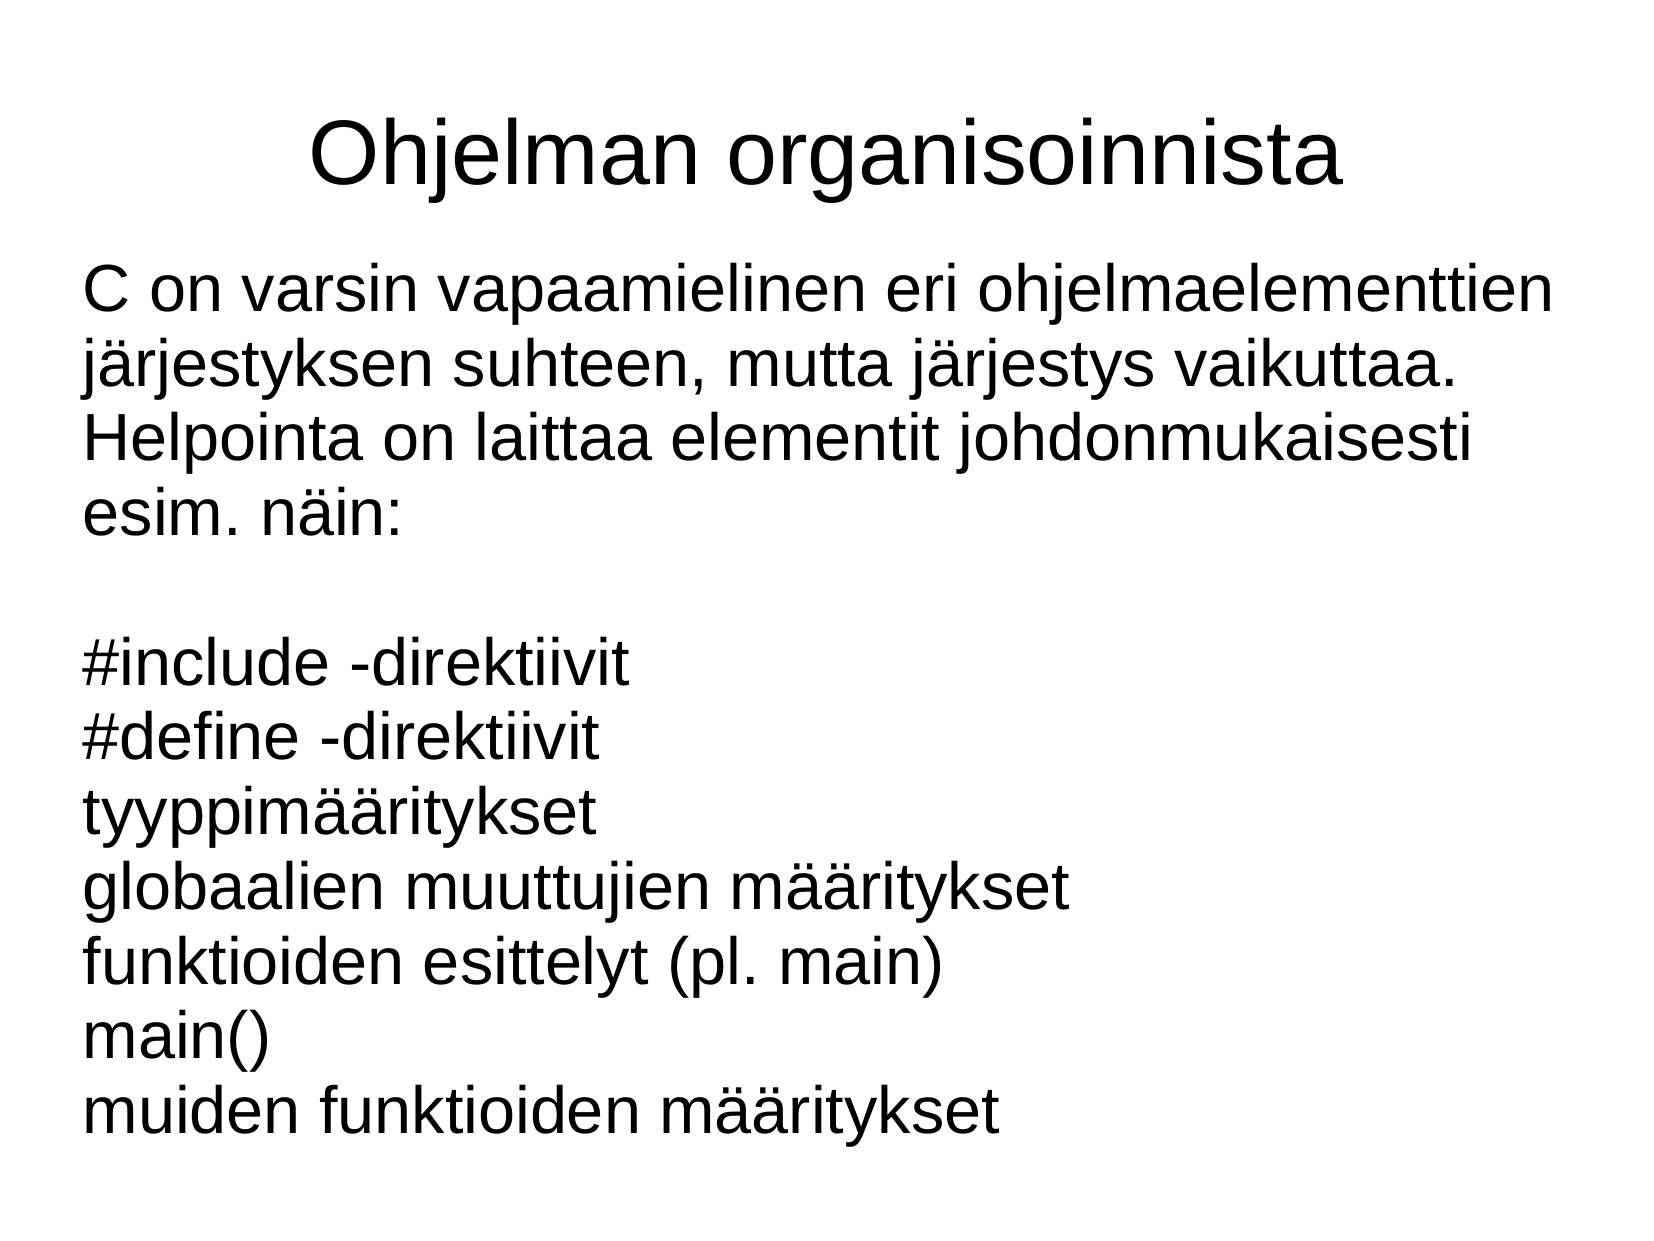

# Ohjelman organisoinnista
C on varsin vapaamielinen eri ohjelmaelementtien järjestyksen suhteen, mutta järjestys vaikuttaa. Helpointa on laittaa elementit johdonmukaisesti esim. näin:
#include -direktiivit
#define -direktiivit
tyyppimääritykset
globaalien muuttujien määritykset
funktioiden esittelyt (pl. main)
main()
muiden funktioiden määritykset